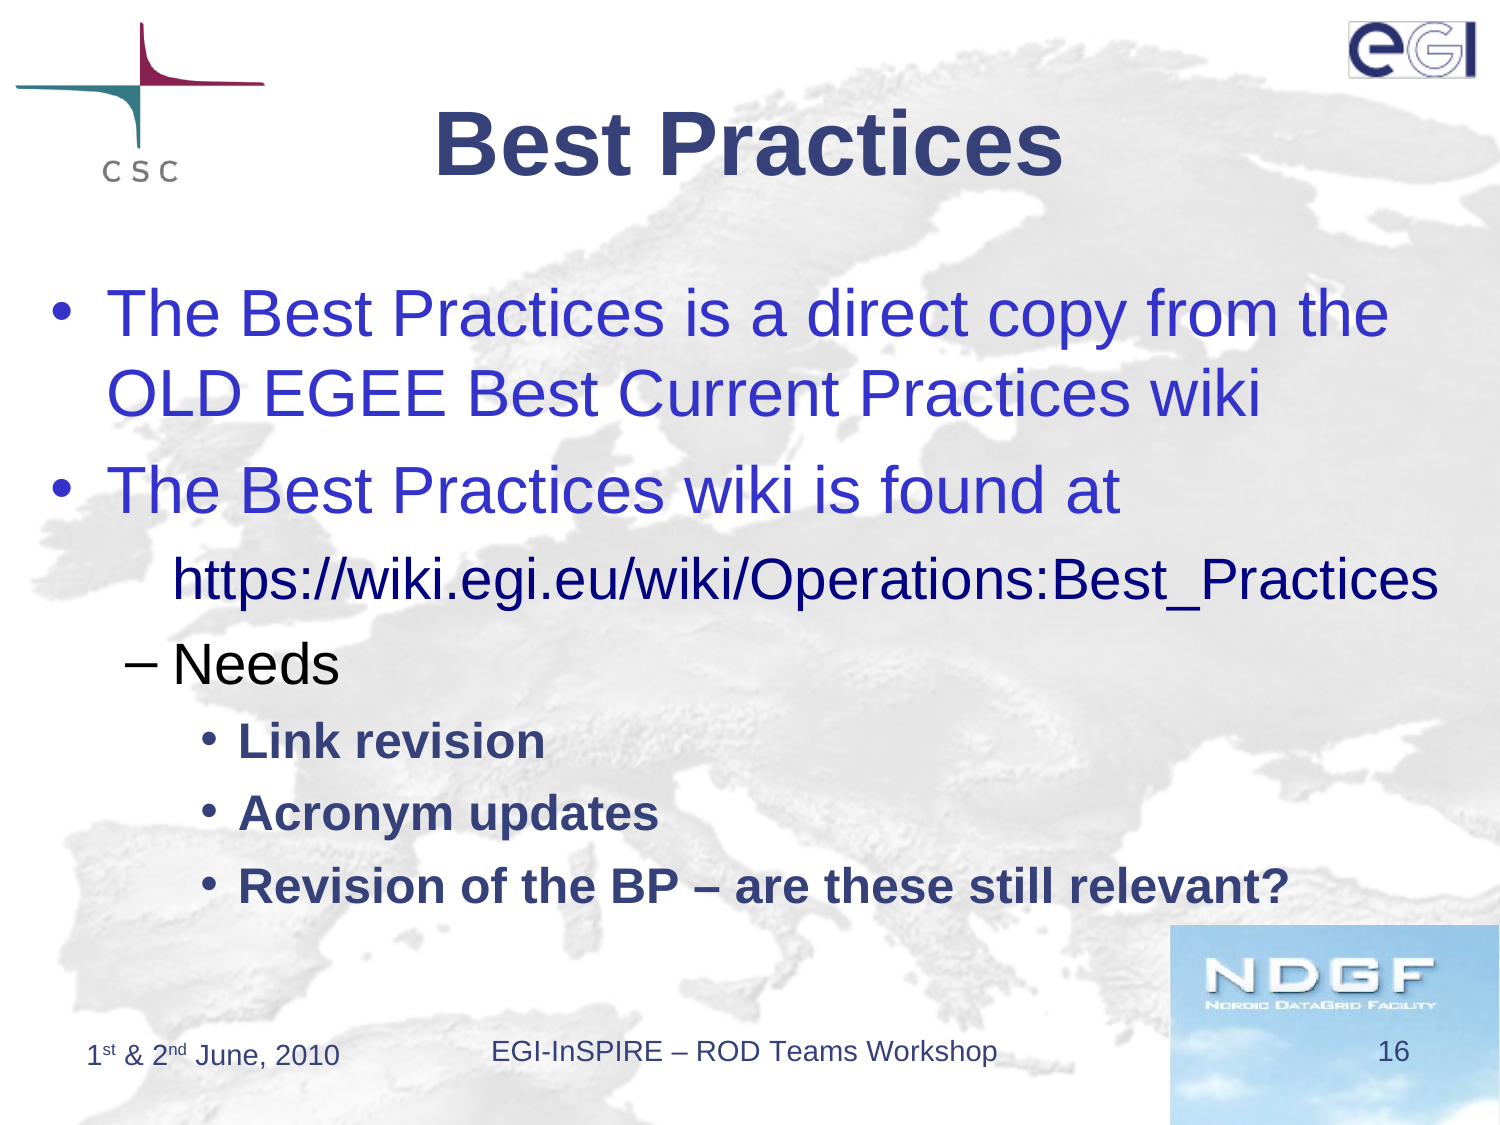

# Best Practices
The Best Practices is a direct copy from the OLD EGEE Best Current Practices wiki
The Best Practices wiki is found at
https://wiki.egi.eu/wiki/Operations:Best_Practices
Needs
Link revision
Acronym updates
Revision of the BP – are these still relevant?
16